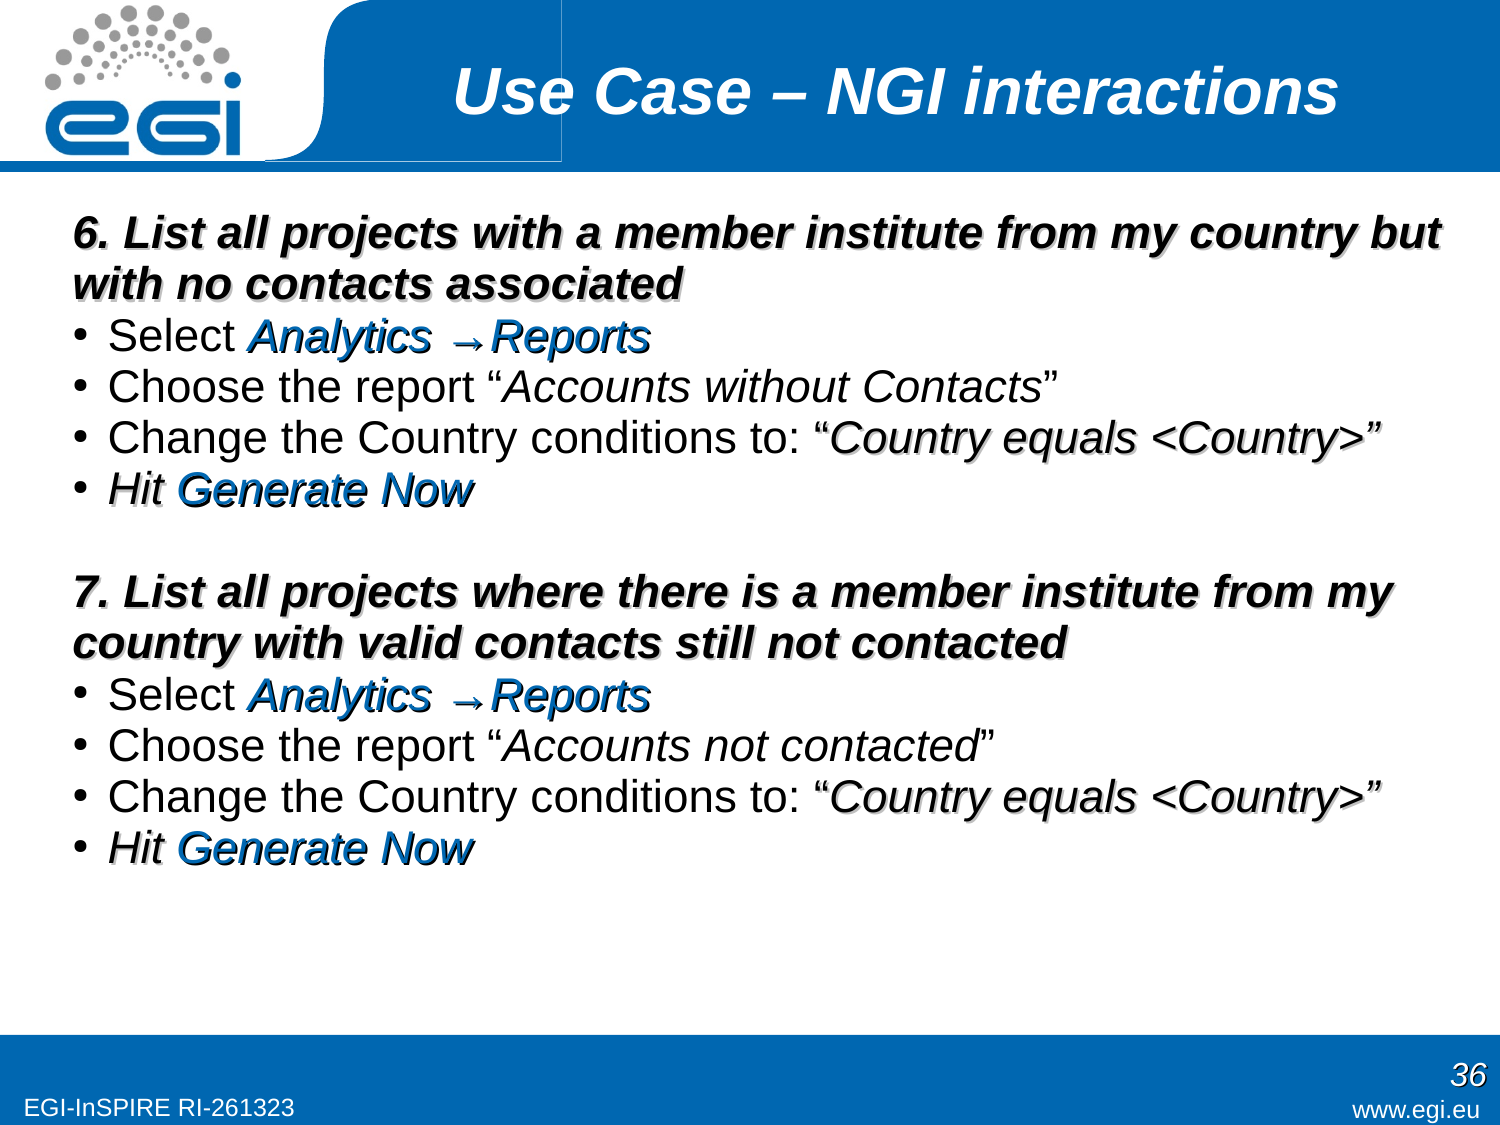

Use Case – NGI interactions
6. List all projects with a member institute from my country but with no contacts associated
Select Analytics →Reports
Choose the report “Accounts without Contacts”
Change the Country conditions to: “Country equals <Country>”
Hit Generate Now
7. List all projects where there is a member institute from my country with valid contacts still not contacted
Select Analytics →Reports
Choose the report “Accounts not contacted”
Change the Country conditions to: “Country equals <Country>”
Hit Generate Now
36